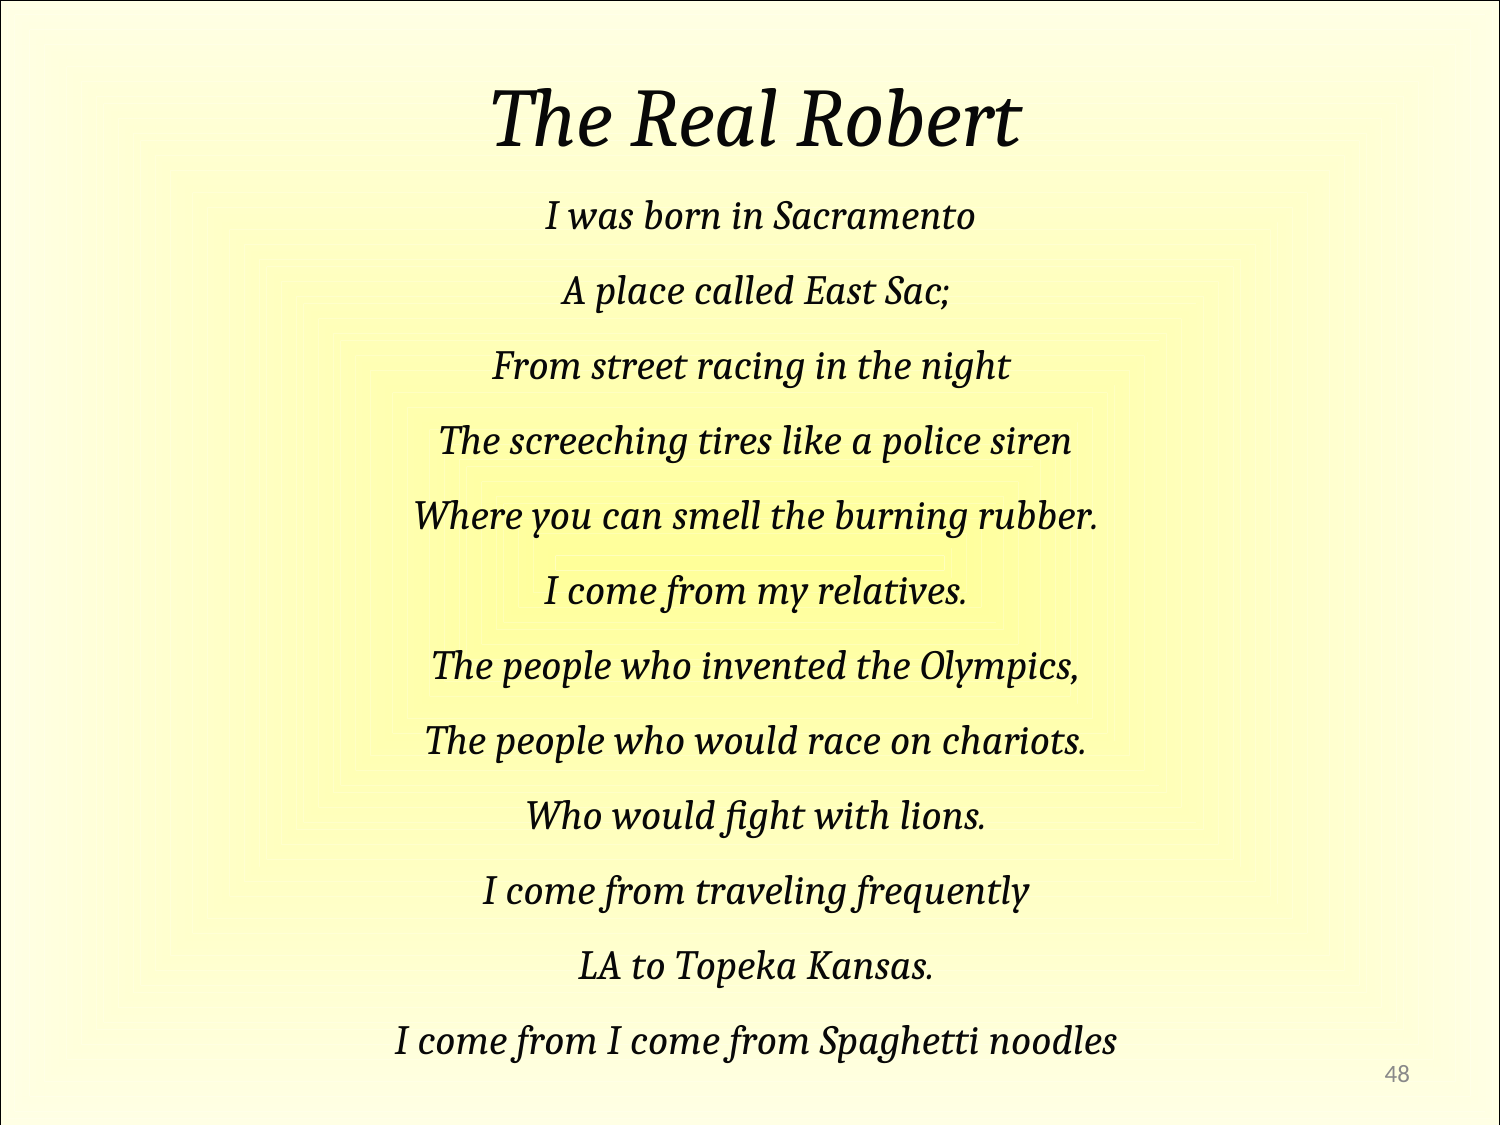

The Real Robert
 I was born in Sacramento
A place called East Sac;
From street racing in the night
The screeching tires like a police siren
Where you can smell the burning rubber.
I come from my relatives.
The people who invented the Olympics,
The people who would race on chariots.
Who would fight with lions.
I come from traveling frequently
LA to Topeka Kansas.
I come from I come from Spaghetti noodles